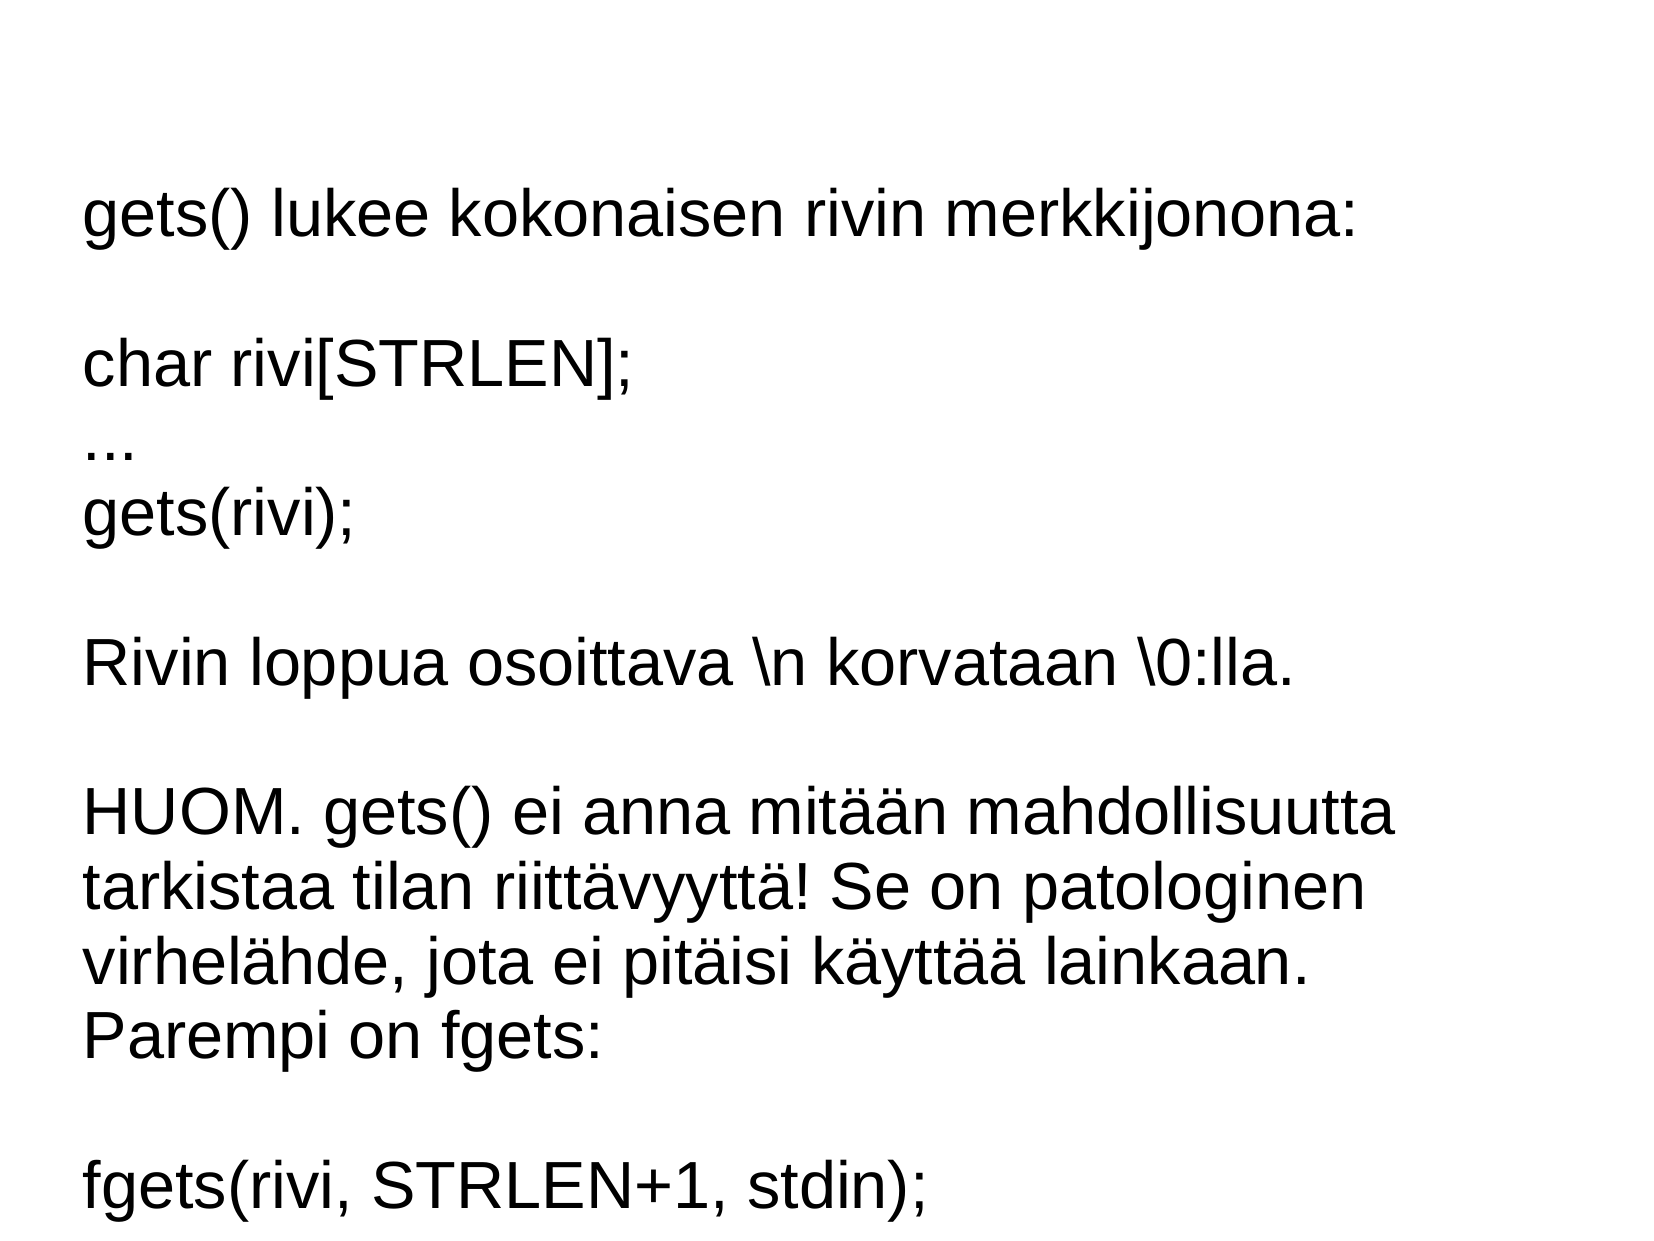

gets() lukee kokonaisen rivin merkkijonona:
char rivi[STRLEN];
...
gets(rivi);
Rivin loppua osoittava \n korvataan \0:lla.
HUOM. gets() ei anna mitään mahdollisuutta tarkistaa tilan riittävyyttä! Se on patologinen virhelähde, jota ei pitäisi käyttää lainkaan.
Parempi on fgets:
fgets(rivi, STRLEN+1, stdin);